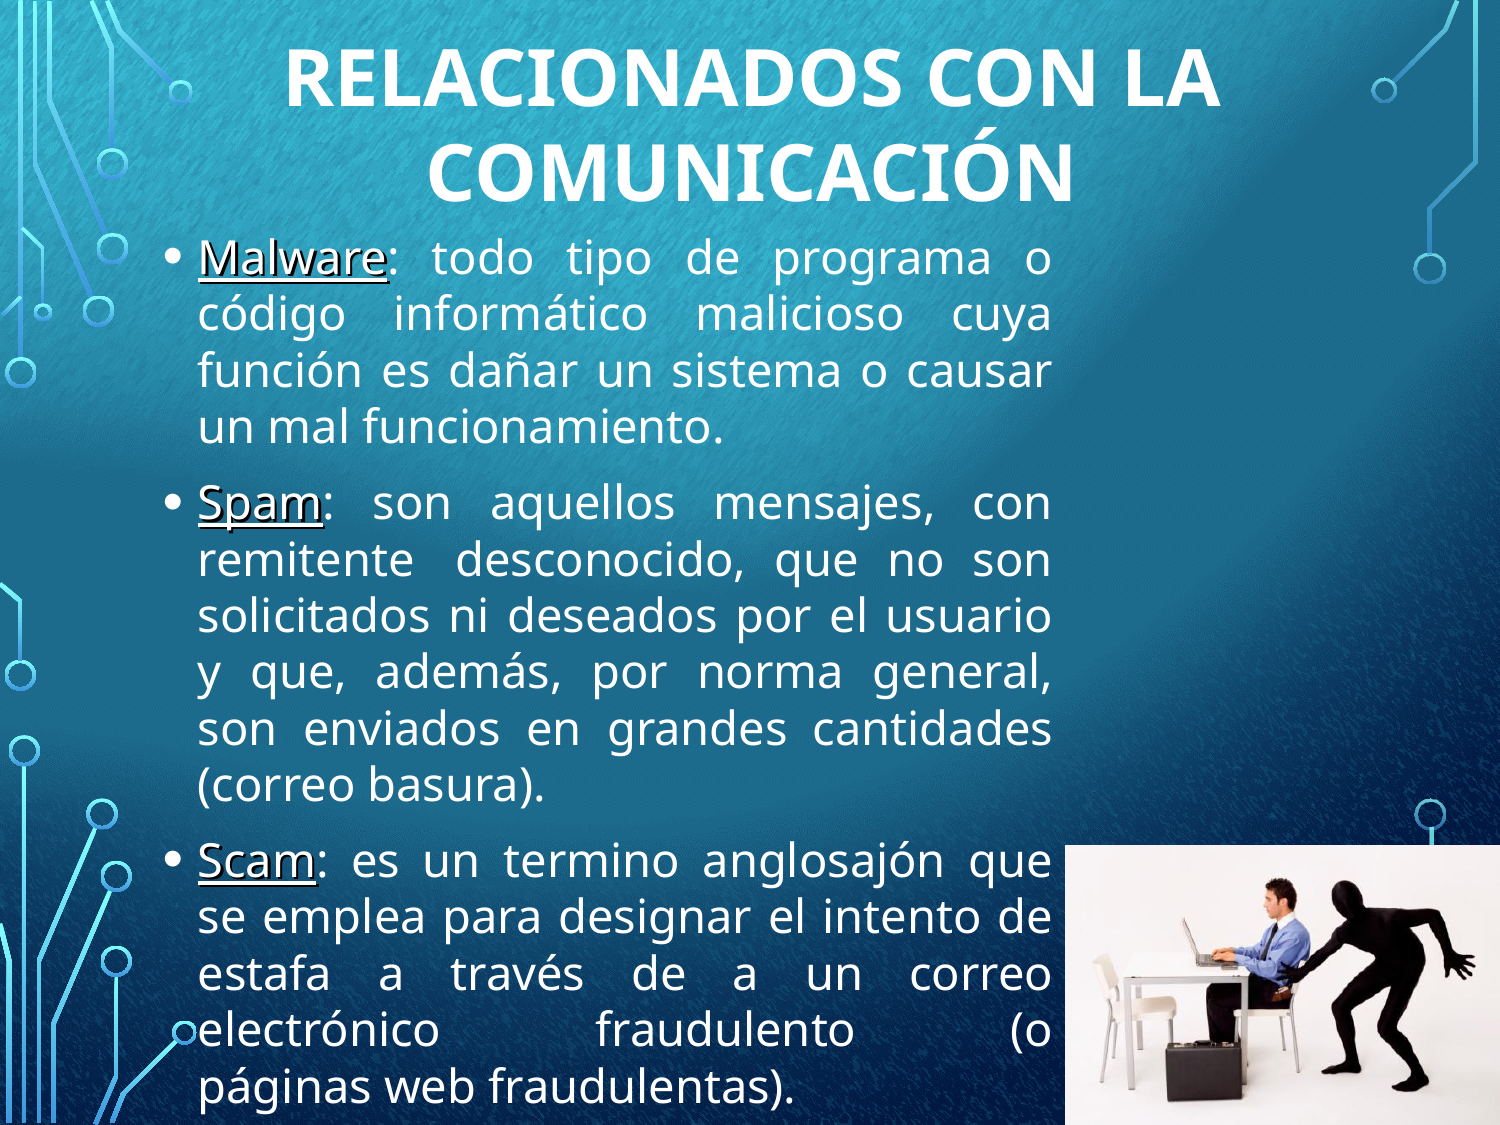

# Relacionados con la comunicación
Malware: todo tipo de programa o código informático malicioso cuya función es dañar un sistema o causar un mal funcionamiento.
Spam: son aquellos mensajes, con remitente  desconocido, que no son solicitados ni deseados por el usuario y que, además, por norma general, son enviados en grandes cantidades (correo basura).
Scam: es un termino anglosajón que se emplea para designar el intento de estafa a través de a un correo electrónico fraudulento (o páginas web fraudulentas).